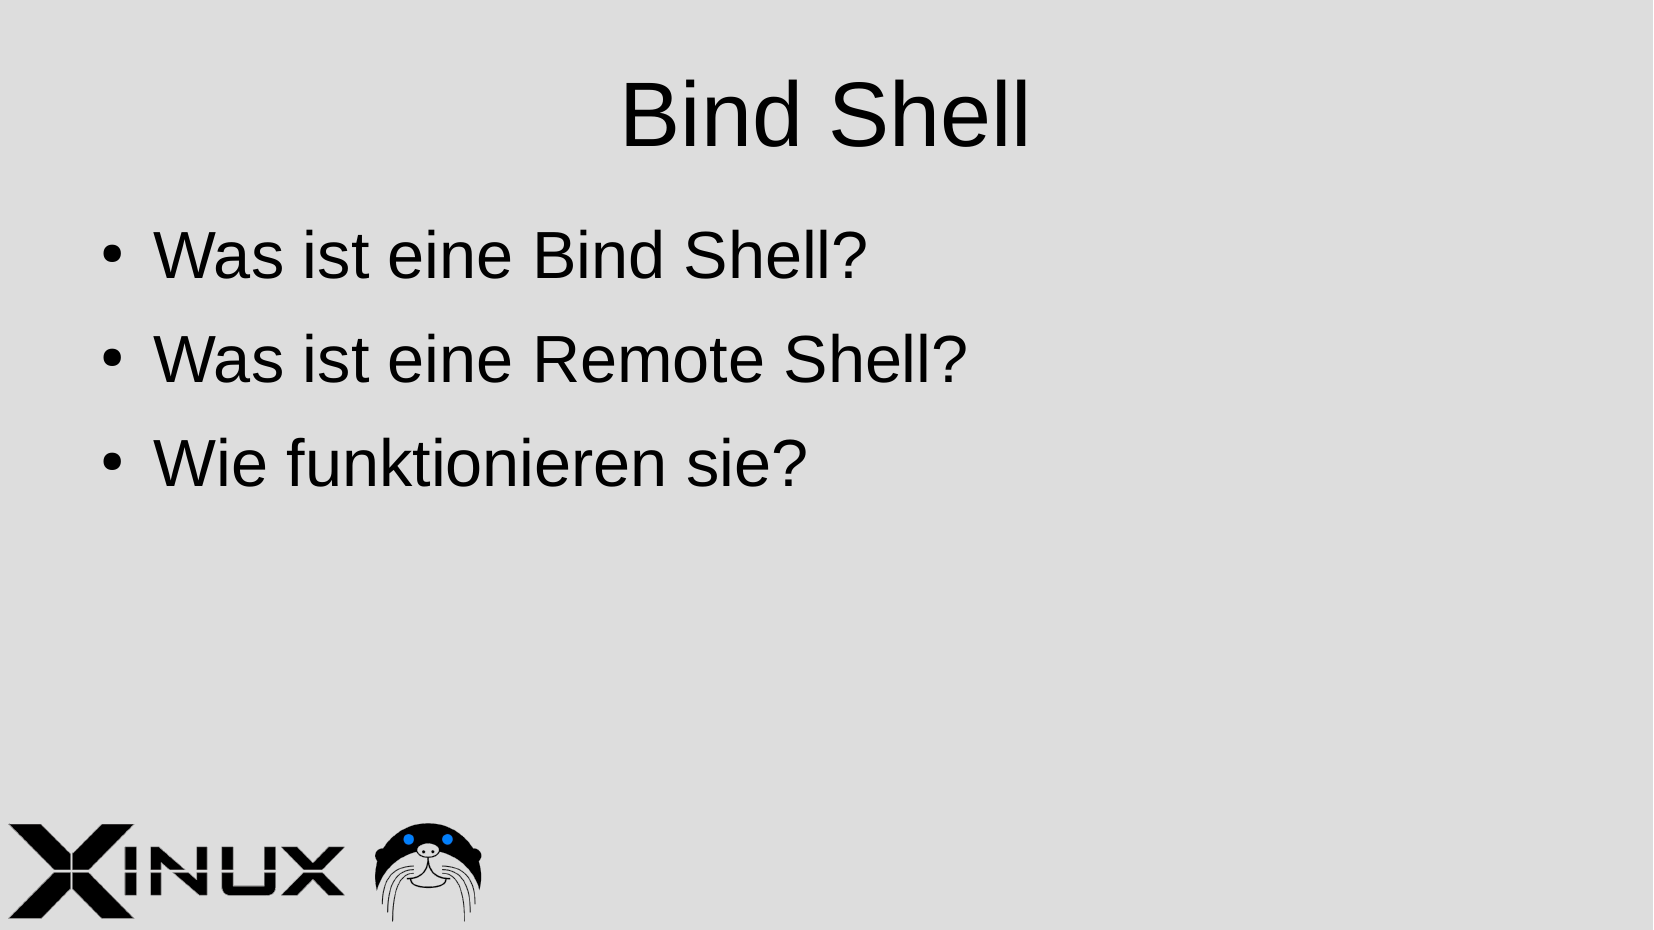

# Bind Shell
Was ist eine Bind Shell?
Was ist eine Remote Shell?
Wie funktionieren sie?